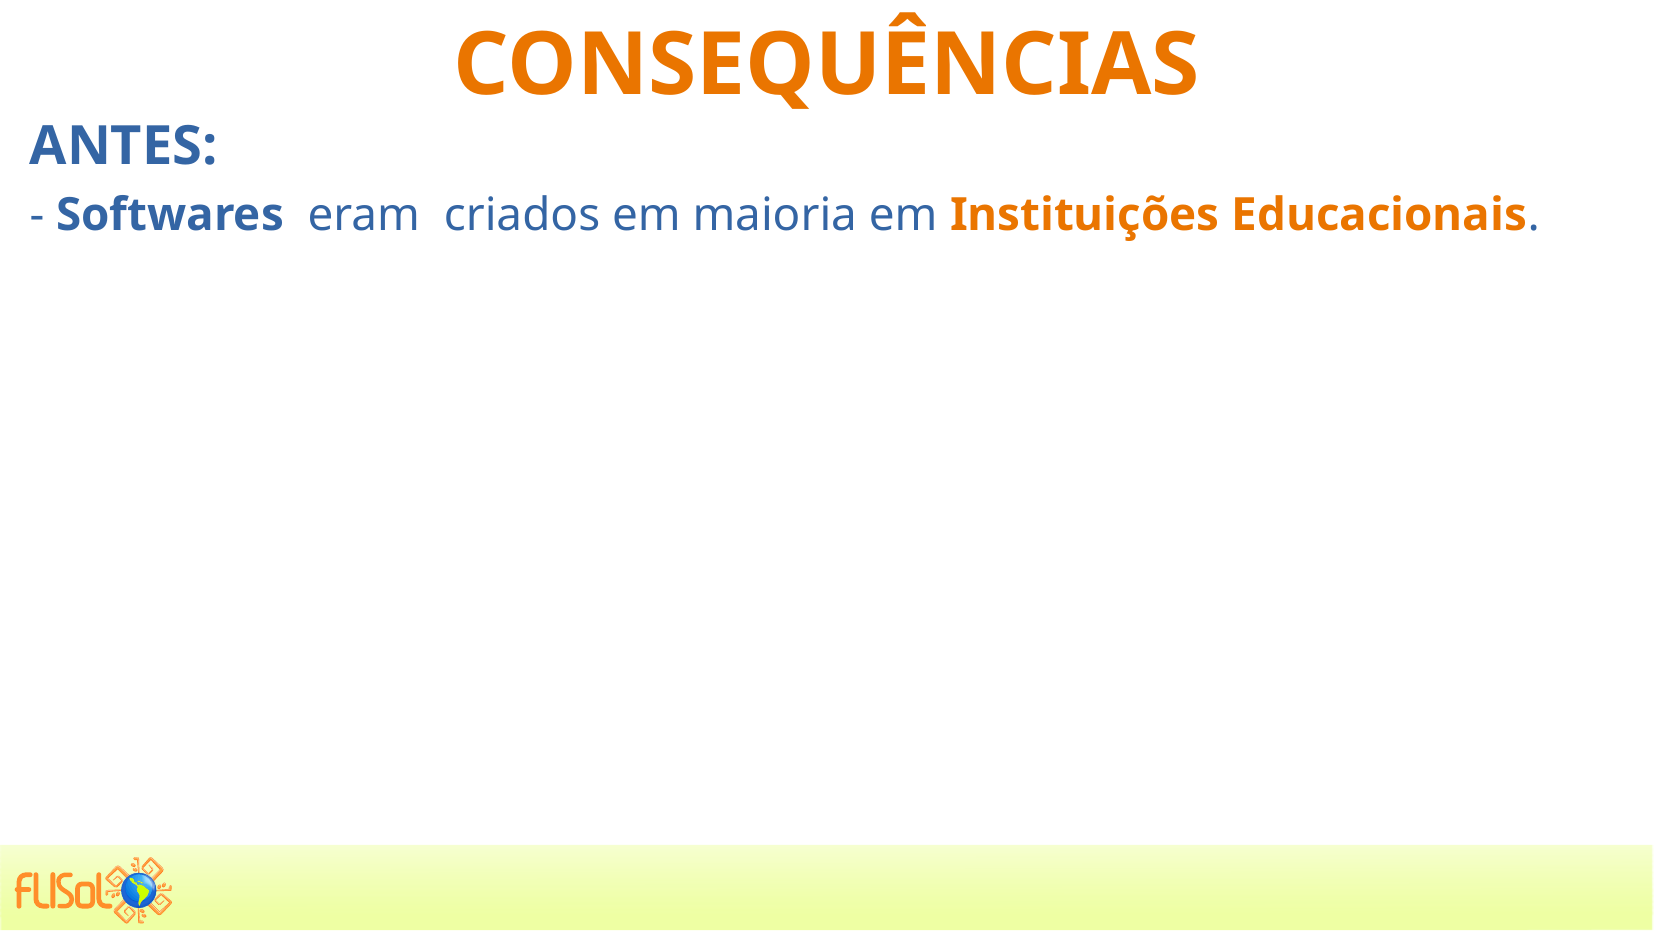

CONSEQUÊNCIAS
ANTES:
- Softwares eram criados em maioria em Instituições Educacionais.